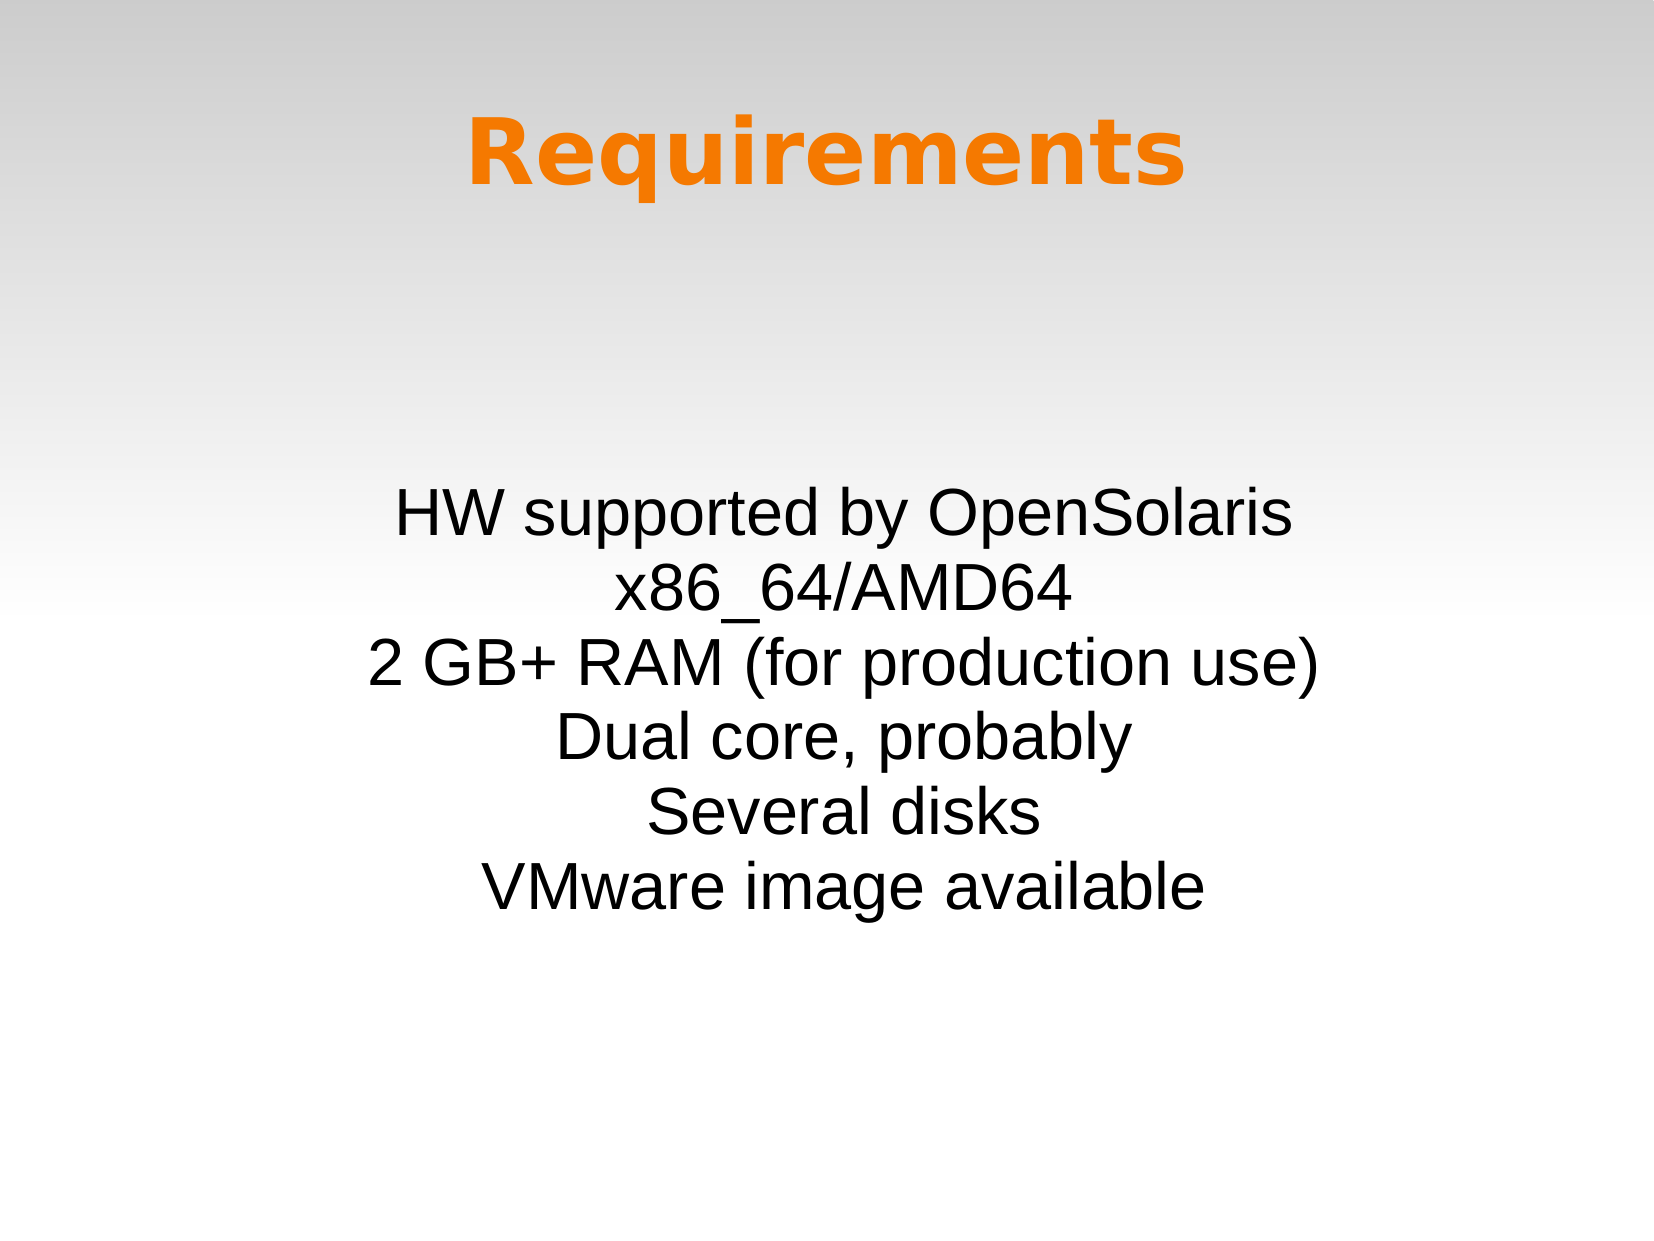

# Requirements
HW supported by OpenSolaris
x86_64/AMD64
2 GB+ RAM (for production use)
Dual core, probably
Several disks
VMware image available